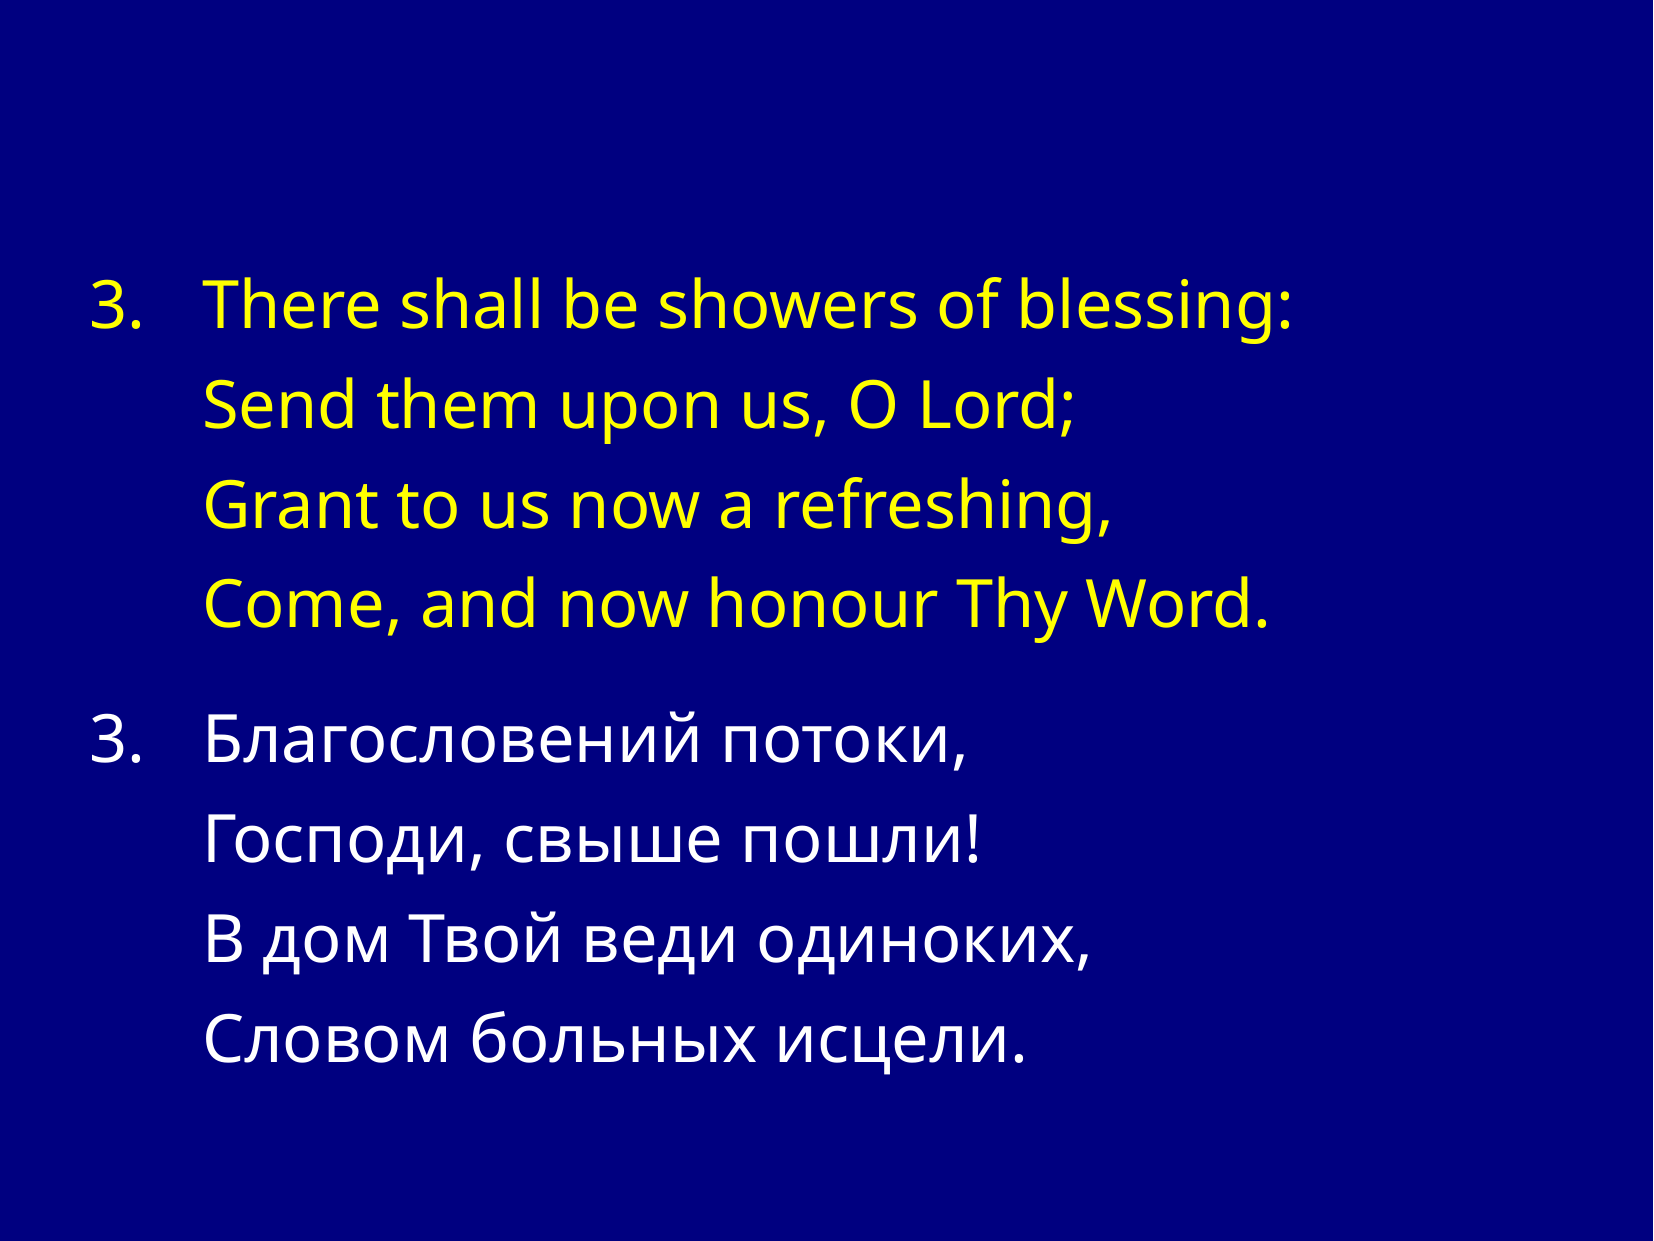

3.	There shall be showers of blessing:
	Send them upon us, O Lord;
	Grant to us now a refreshing,
	Come, and now honour Thy Word.
3.	Благословений потоки,
	Господи, свыше пошли!
	В дом Твой веди одиноких,
	Словом больных исцели.